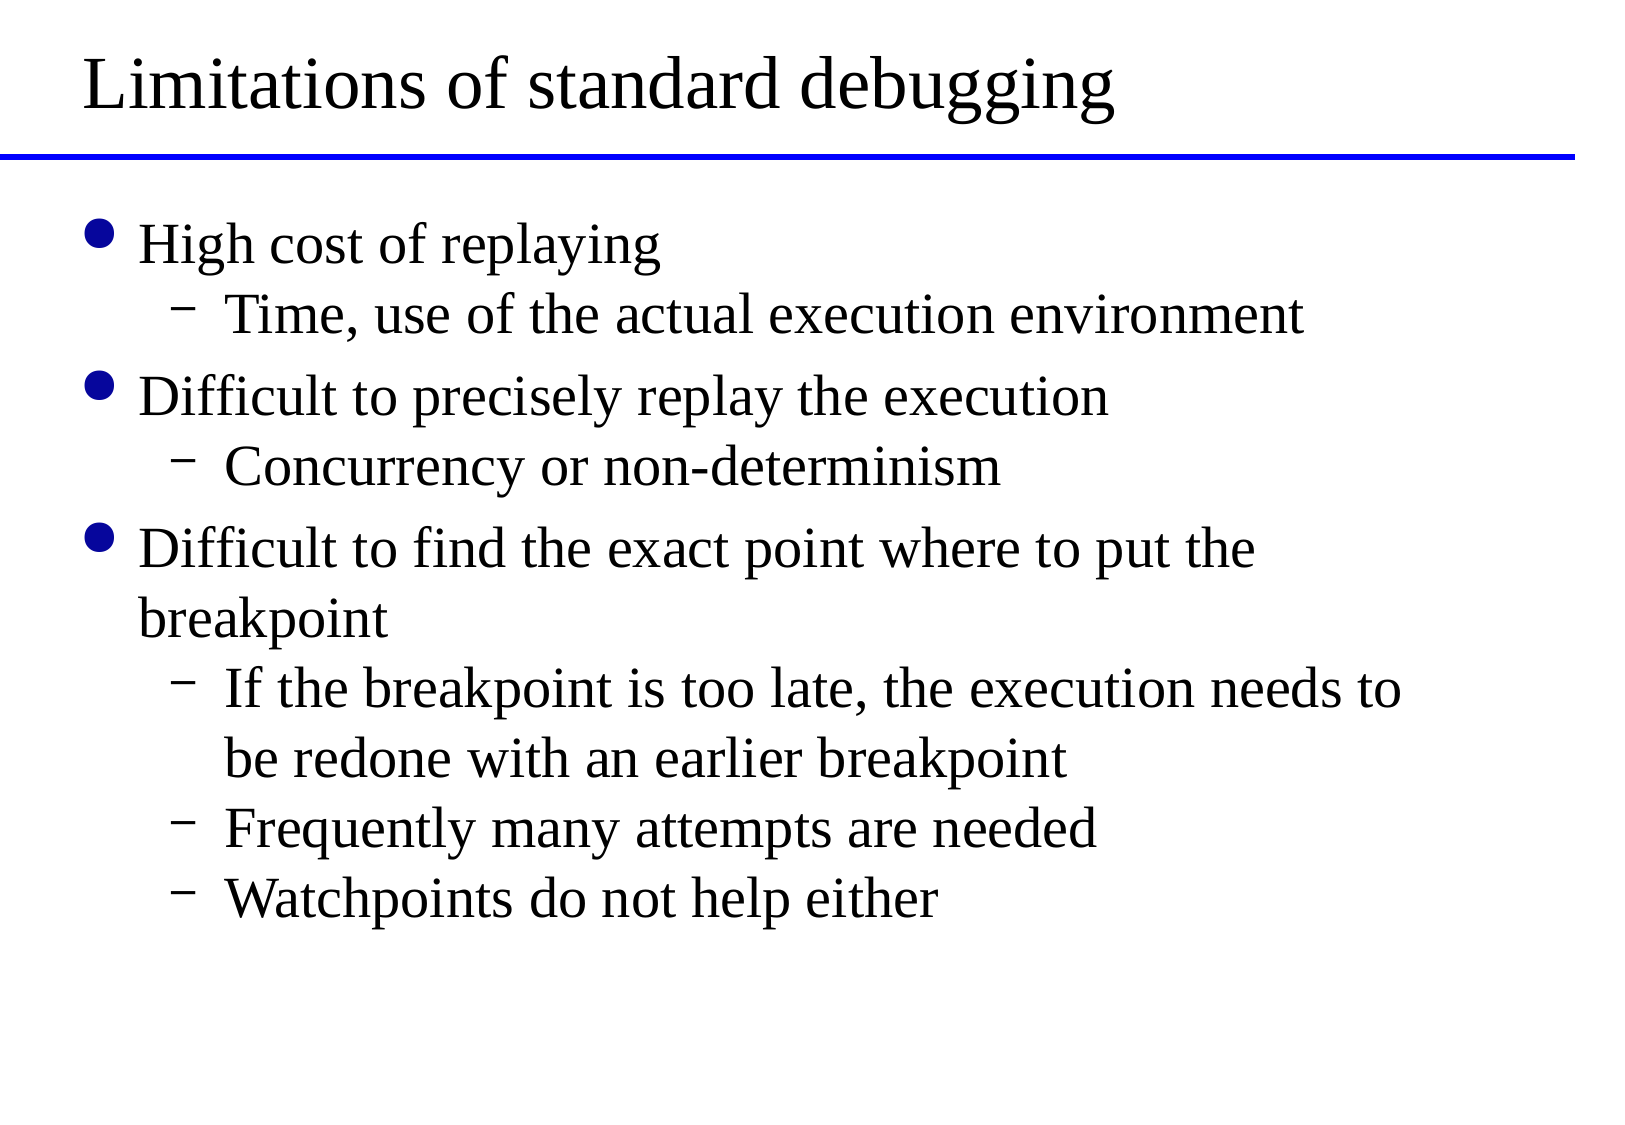

# Limitations of standard debugging
High cost of replaying
Time, use of the actual execution environment
Difficult to precisely replay the execution
Concurrency or non-determinism
Difficult to find the exact point where to put the breakpoint
If the breakpoint is too late, the execution needs to be redone with an earlier breakpoint
Frequently many attempts are needed
Watchpoints do not help either